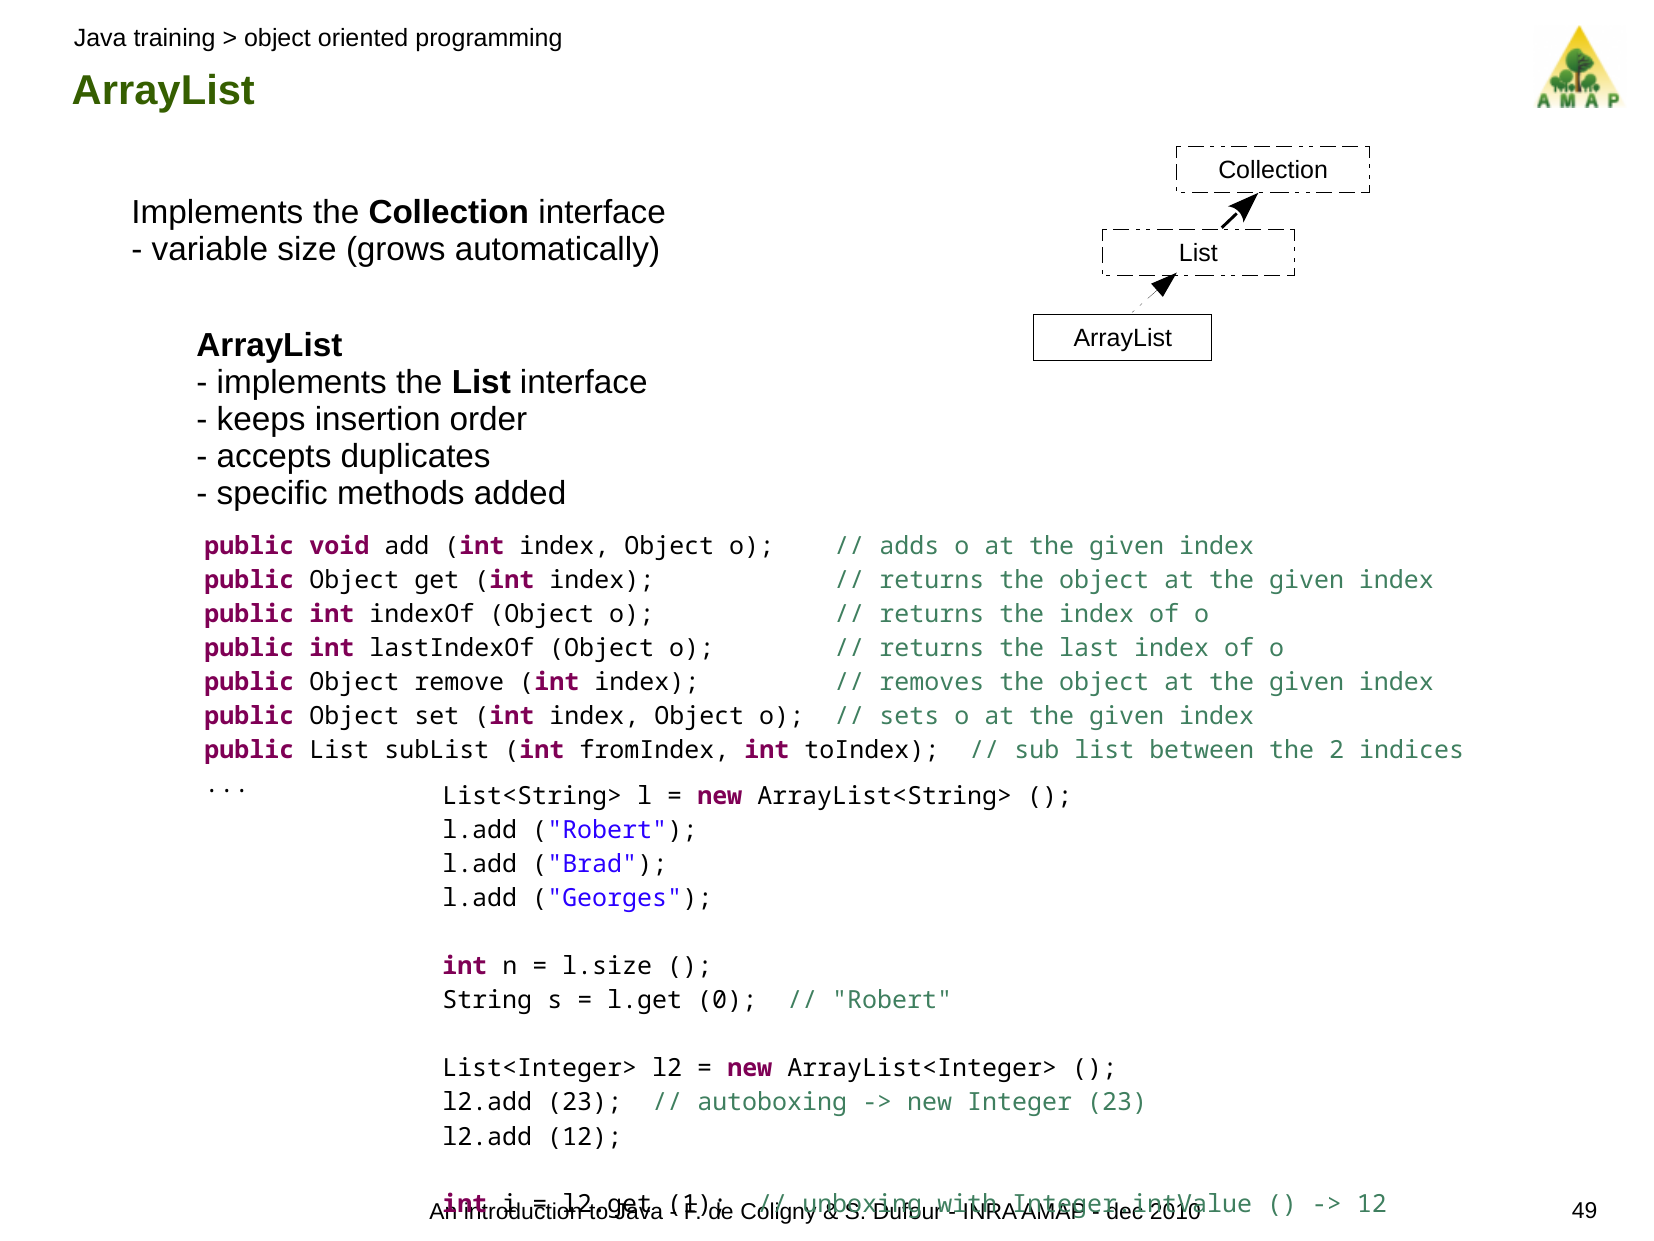

Java training > object oriented programming
ArrayList
Collection
Implements the Collection interface
- variable size (grows automatically)
List
ArrayList
ArrayList
- implements the List interface
- keeps insertion order
- accepts duplicates
- specific methods added
public void add (int index, Object o); // adds o at the given index
public Object get (int index); // returns the object at the given index
public int indexOf (Object o); // returns the index of o
public int lastIndexOf (Object o); // returns the last index of o
public Object remove (int index); // removes the object at the given index
public Object set (int index, Object o); // sets o at the given index
public List subList (int fromIndex, int toIndex); // sub list between the 2 indices
...
List<String> l = new ArrayList<String> ();
l.add ("Robert");
l.add ("Brad");
l.add ("Georges");
int n = l.size ();
String s = l.get (0); // "Robert"
List<Integer> l2 = new ArrayList<Integer> ();
l2.add (23); // autoboxing -> new Integer (23)
l2.add (12);
int i = l2.get (1); // unboxing with Integer.intValue () -> 12
49